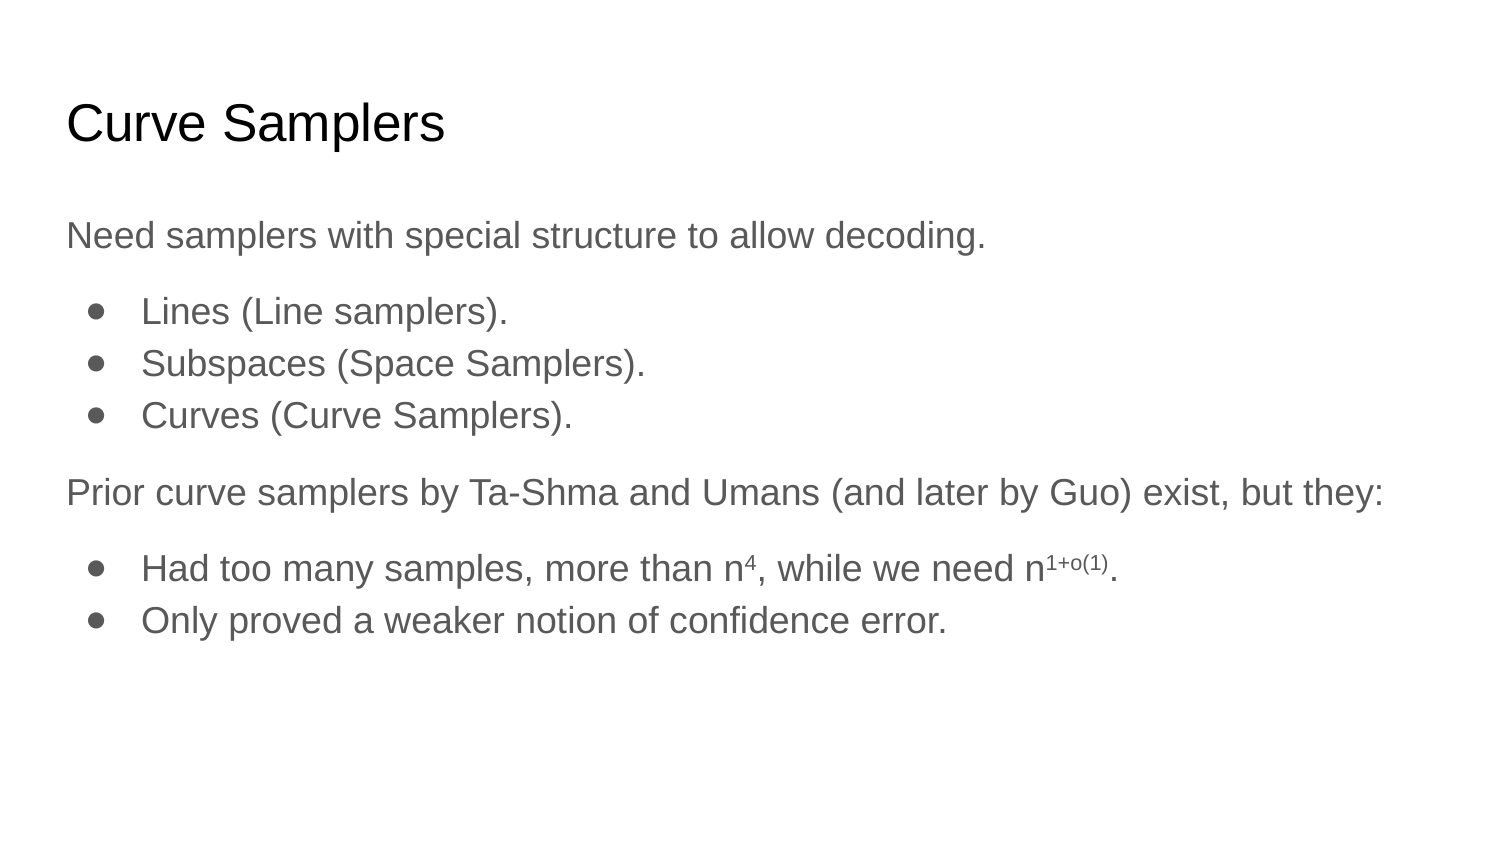

# Curve Samplers
Need samplers with special structure to allow decoding.
Lines (Line samplers).
Subspaces (Space Samplers).
Curves (Curve Samplers).
Prior curve samplers by Ta-Shma and Umans (and later by Guo) exist, but they:
Had too many samples, more than n4, while we need n1+o(1).
Only proved a weaker notion of confidence error.